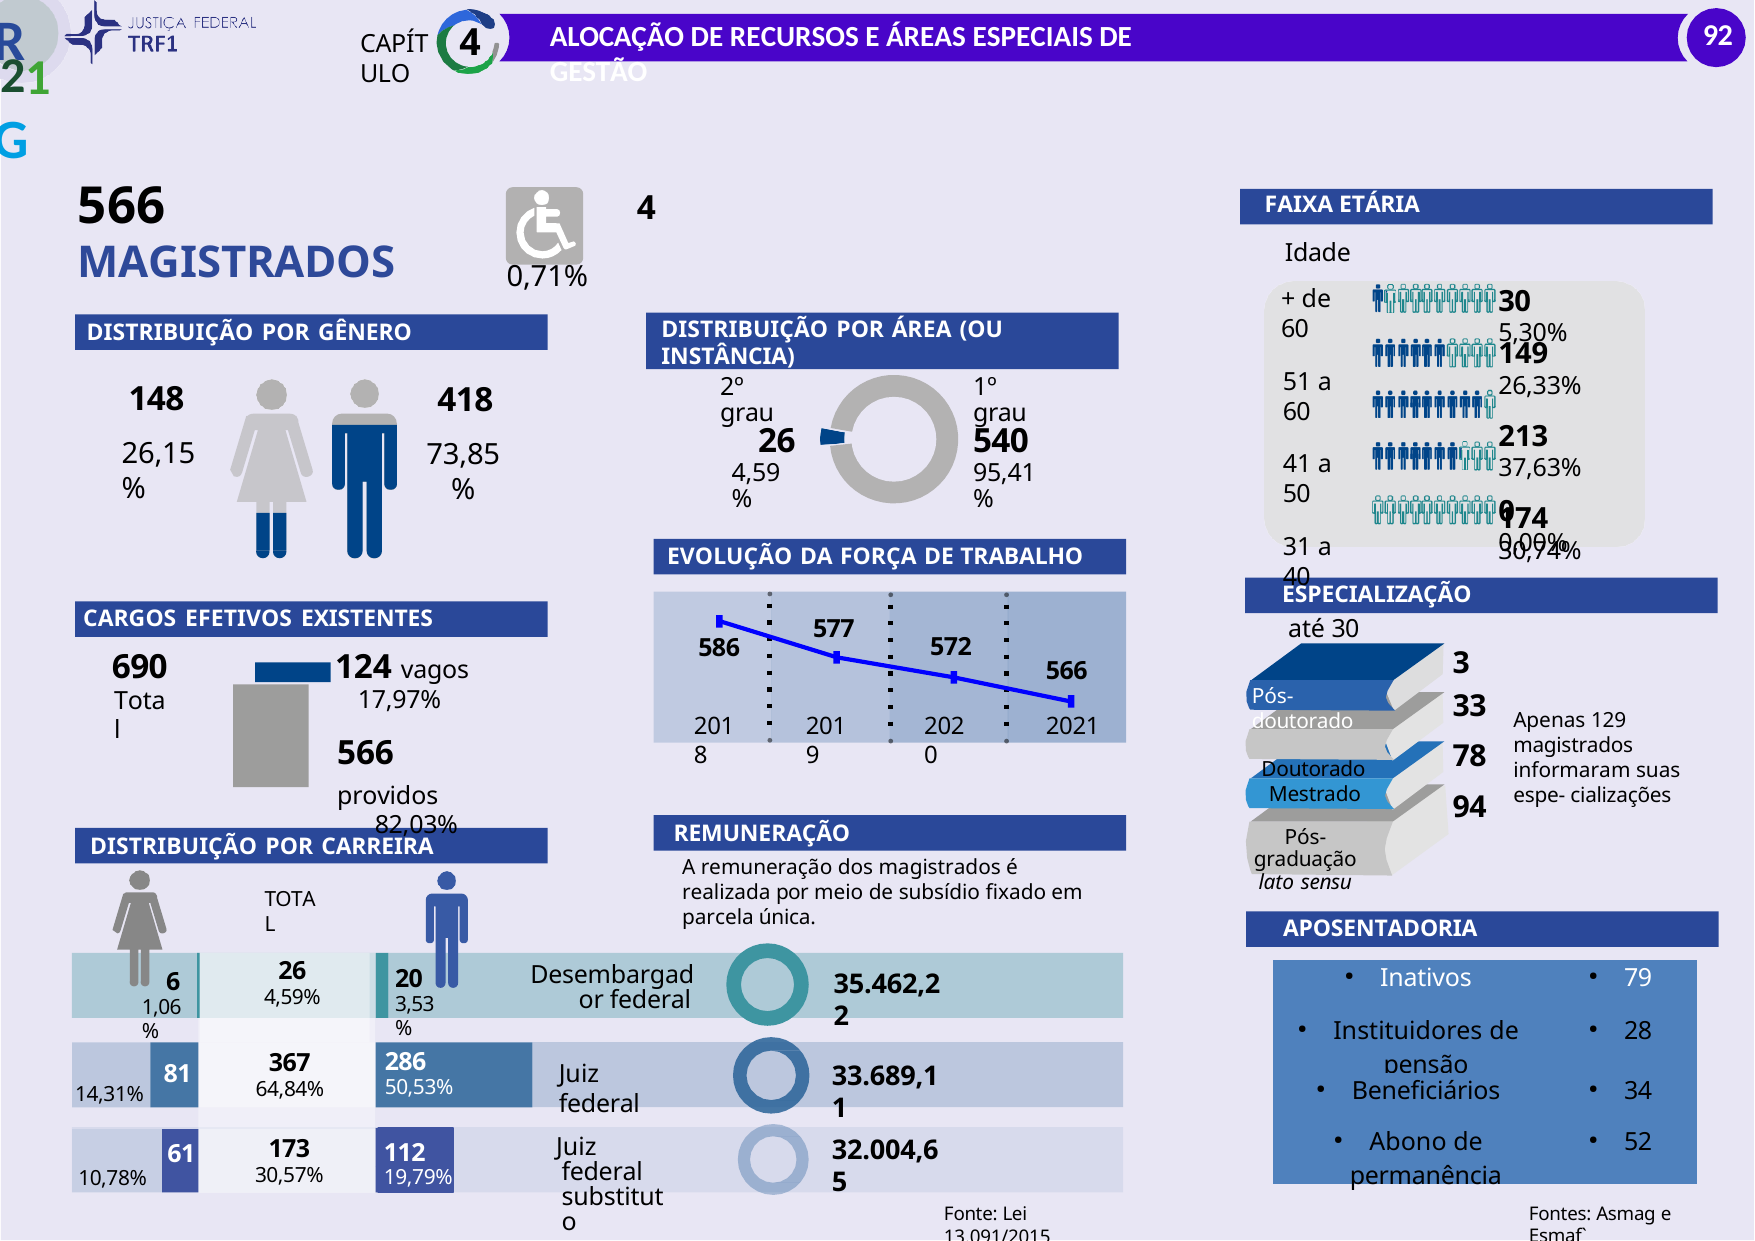

RG
92
21
ALOCAÇÃO DE RECURSOS E ÁREAS ESPECIAIS DE GESTÃO
4
CAPÍTULO
566 MAGISTRADOS
4
		0,71%
FAIXA ETÁRIA
Idade
+ de 60
51 a 60
41 a 50
31 a 40
até 30
30	5,30%
DISTRIBUIÇÃO POR ÁREA (OU INSTÂNCIA)
DISTRIBUIÇÃO POR GÊNERO
149 26,33%
213 37,63%
174 30,74%
418
73,85%
148
26,15%
1º grau
540
95,41%
2º grau
26
4,59%
0	0,00%
EVOLUÇÃO DA FORÇA DE TRABALHO
ESPECIALIZAÇÃO
CARGOS EFETIVOS EXISTENTES
577
572
586
3
33
78
94
690
Total
124 vagos
17,97%
566 providos
82,03%
566
2021
Pós-doutorado
Doutorado
Apenas 129 magistrados informaram suas espe- cializações
2018
2019
2020
Mestrado
Pós-graduação
lato sensu
REMUNERAÇÃO
DISTRIBUIÇÃO POR CARREIRA
A remuneração dos magistrados é realizada por meio de subsídio fixado em parcela única.
TOTAL
APOSENTADORIA
26
4,59%
Desembargador federal
| Inativos | 79 |
| --- | --- |
| Instituidores de pensão | 28 |
| Beneficiários | 34 |
| Abono de permanência | 52 |
20
3,53%
35.462,22
6
1,06%
14,31%
81
367
64,84%
286
50,53%
Juiz federal
33.689,11
112
Juiz federal substituto
10,78%
61
173
30,57%
32.004,65
19,79%
Fontes: Asmag e Esmaf`
Fonte: Lei 13.091/2015